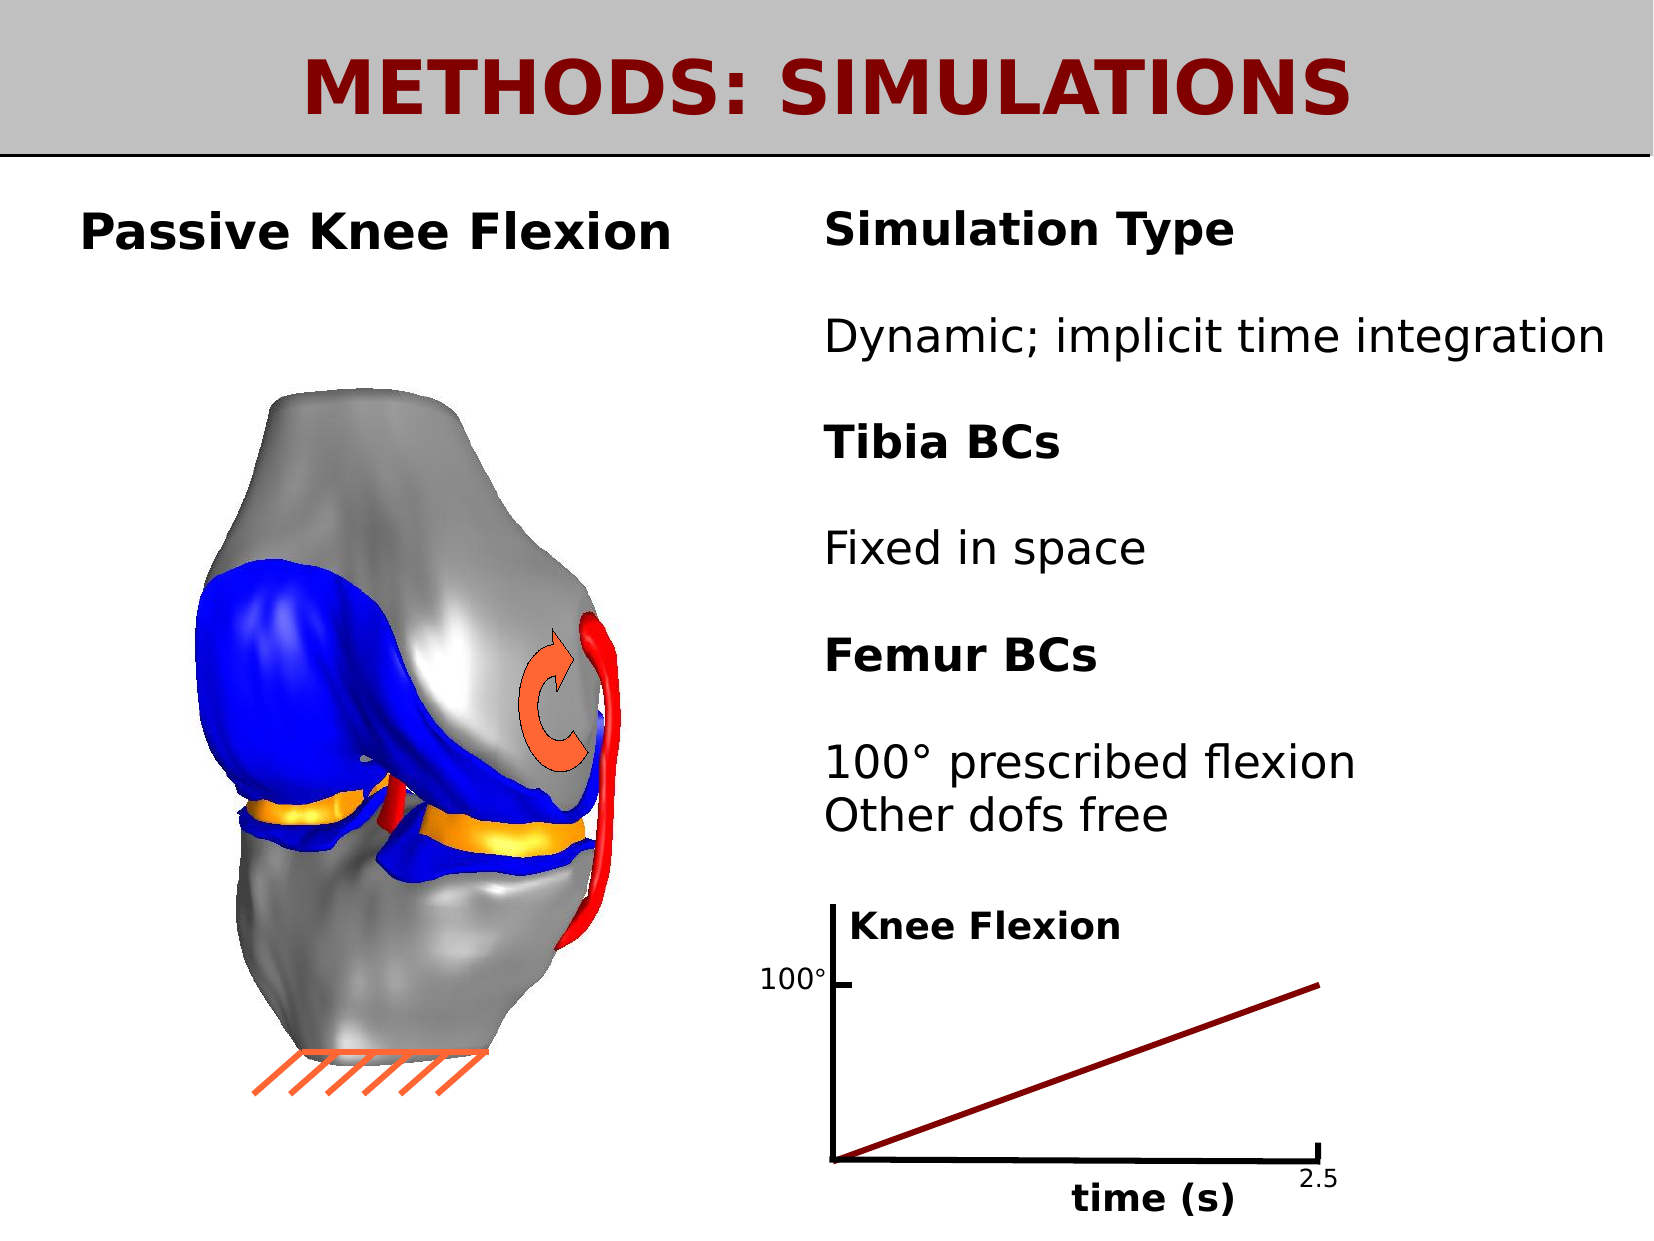

METHODS: SIMULATIONS
Passive Knee Flexion
Simulation Type
Dynamic; implicit time integration
Tibia BCs
Fixed in space
Femur BCs
100° prescribed flexion
Other dofs free
Knee Flexion
100°
2.5
time (s)